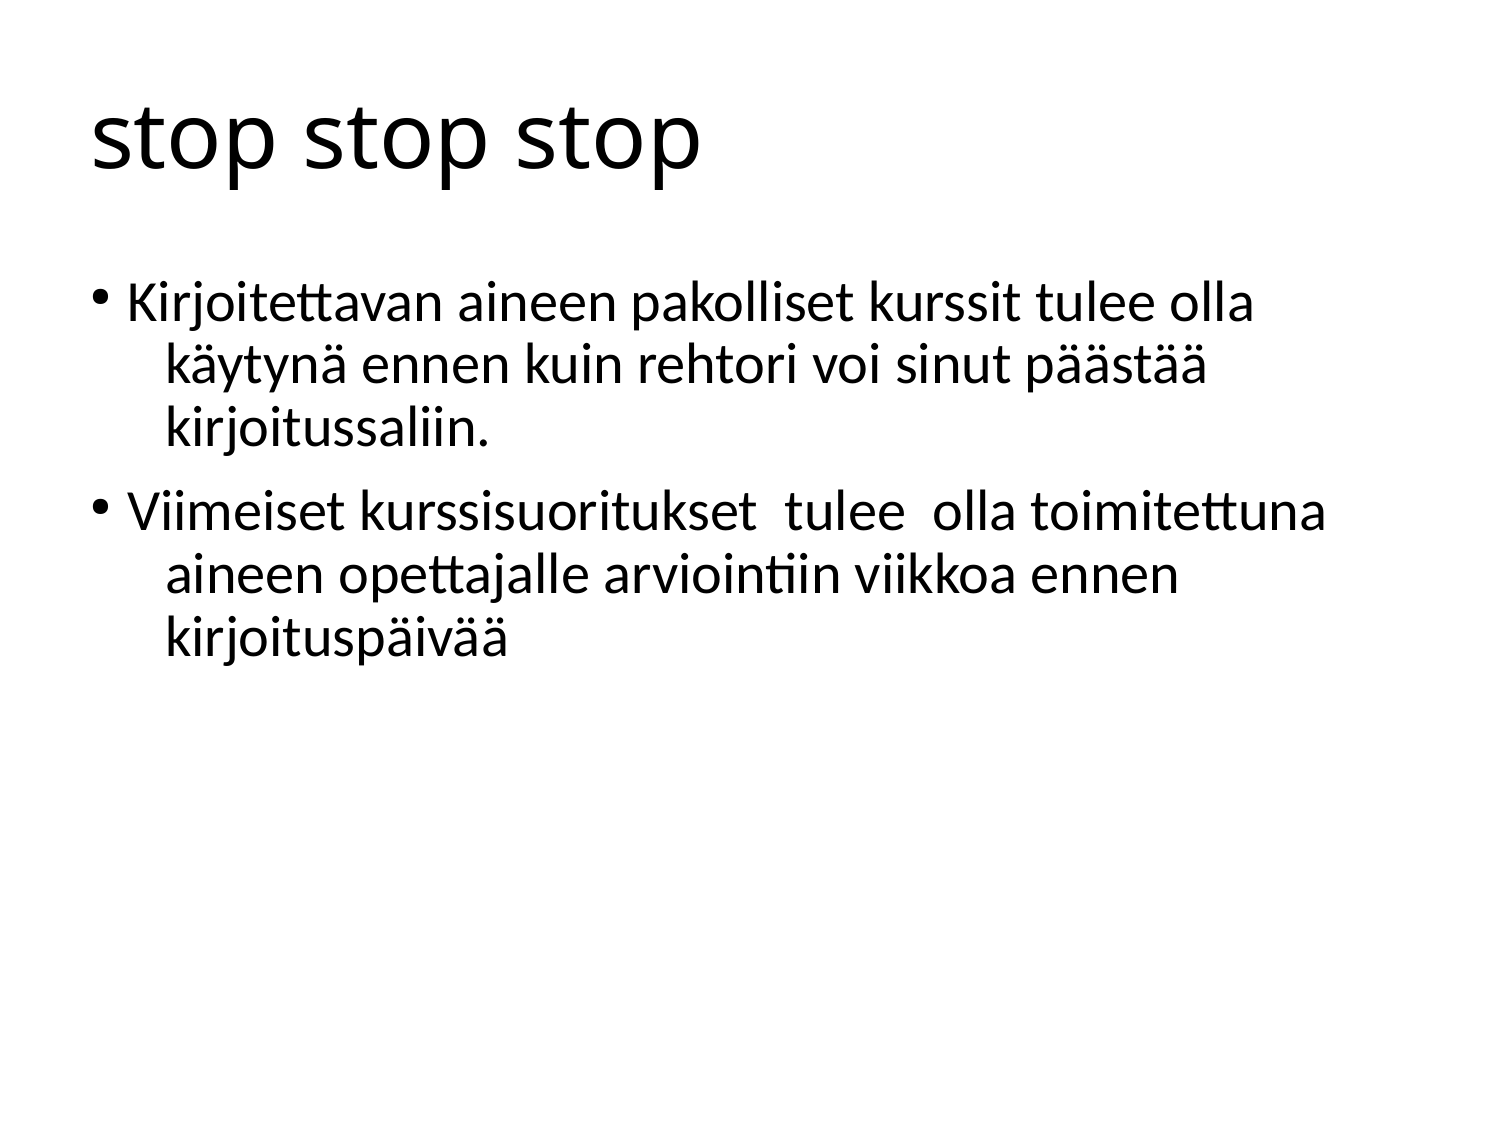

# stop stop stop
Kirjoitettavan aineen pakolliset kurssit tulee olla käytynä ennen kuin rehtori voi sinut päästää kirjoitussaliin.
Viimeiset kurssisuoritukset tulee olla toimitettuna aineen opettajalle arviointiin viikkoa ennen kirjoituspäivää